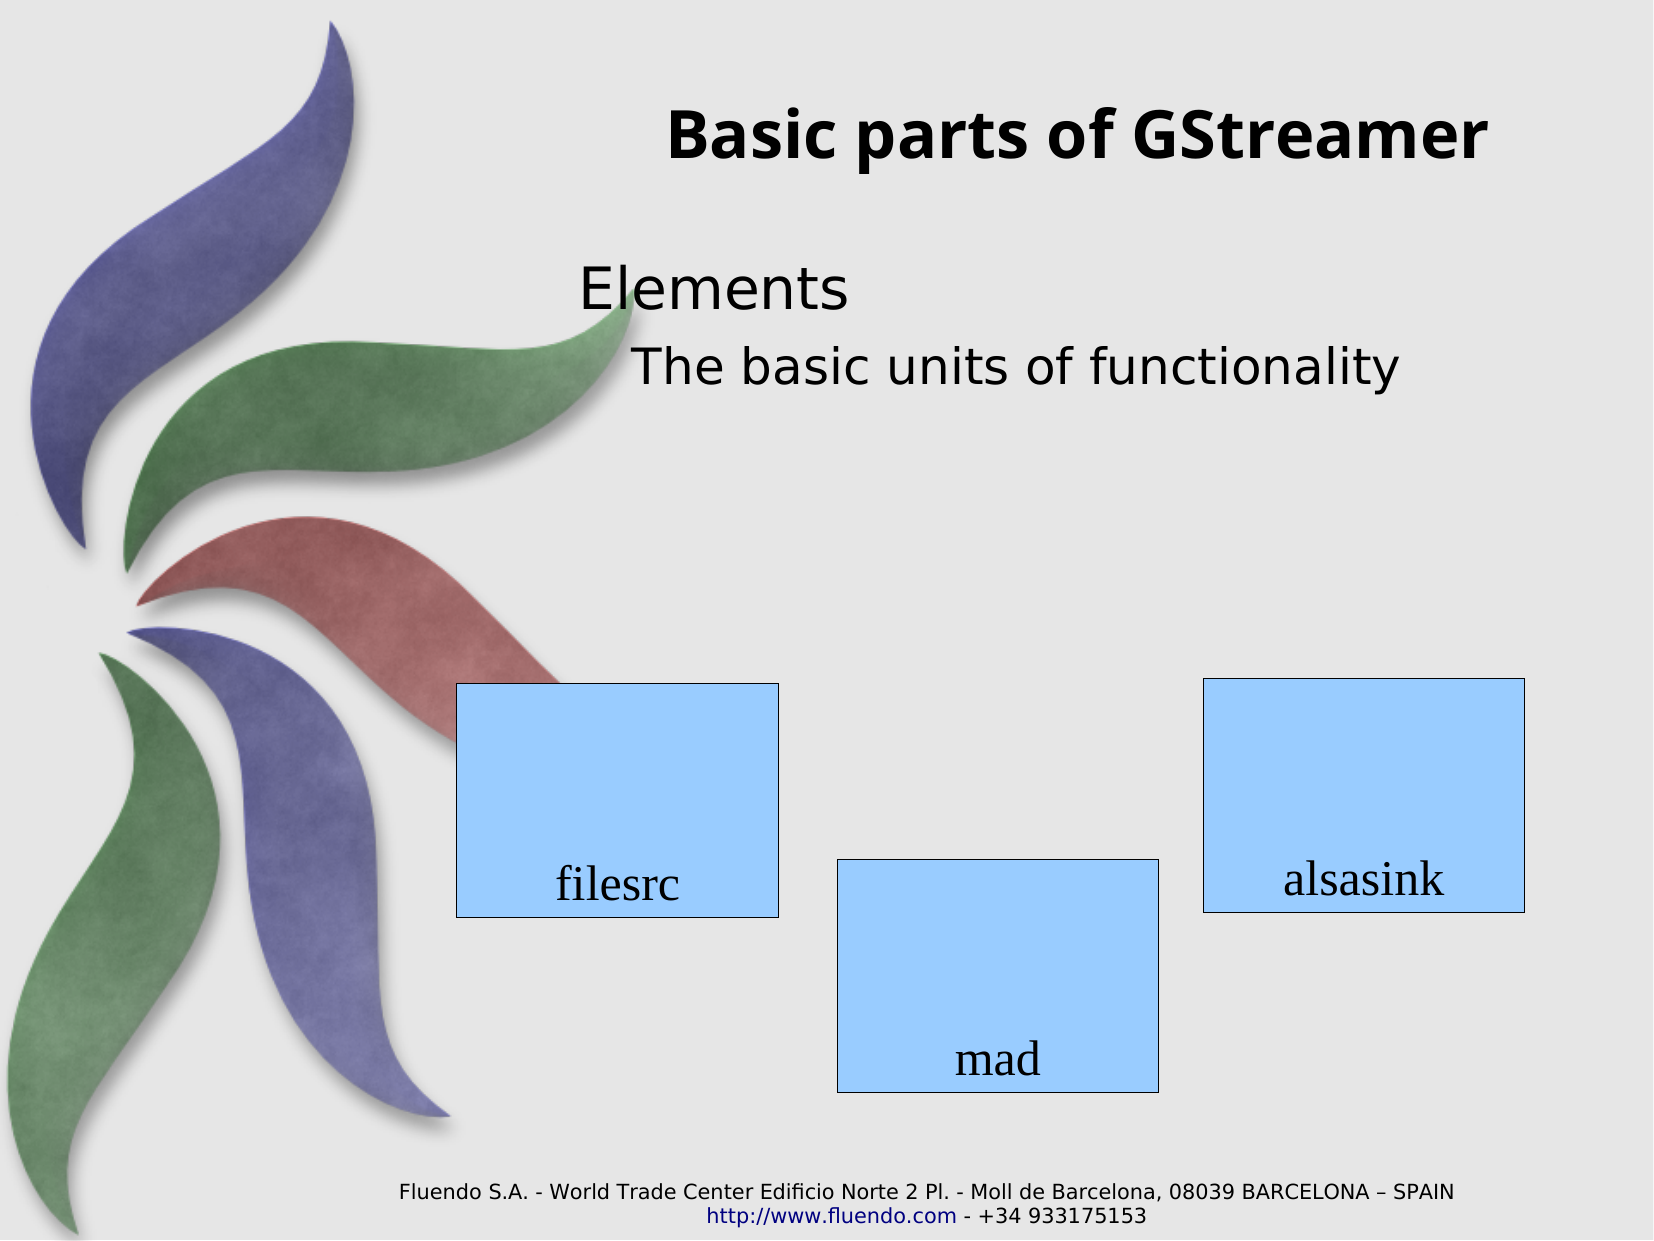

# Basic parts of GStreamer
Elements
The basic units of functionality
alsasink
filesrc
mad
sink